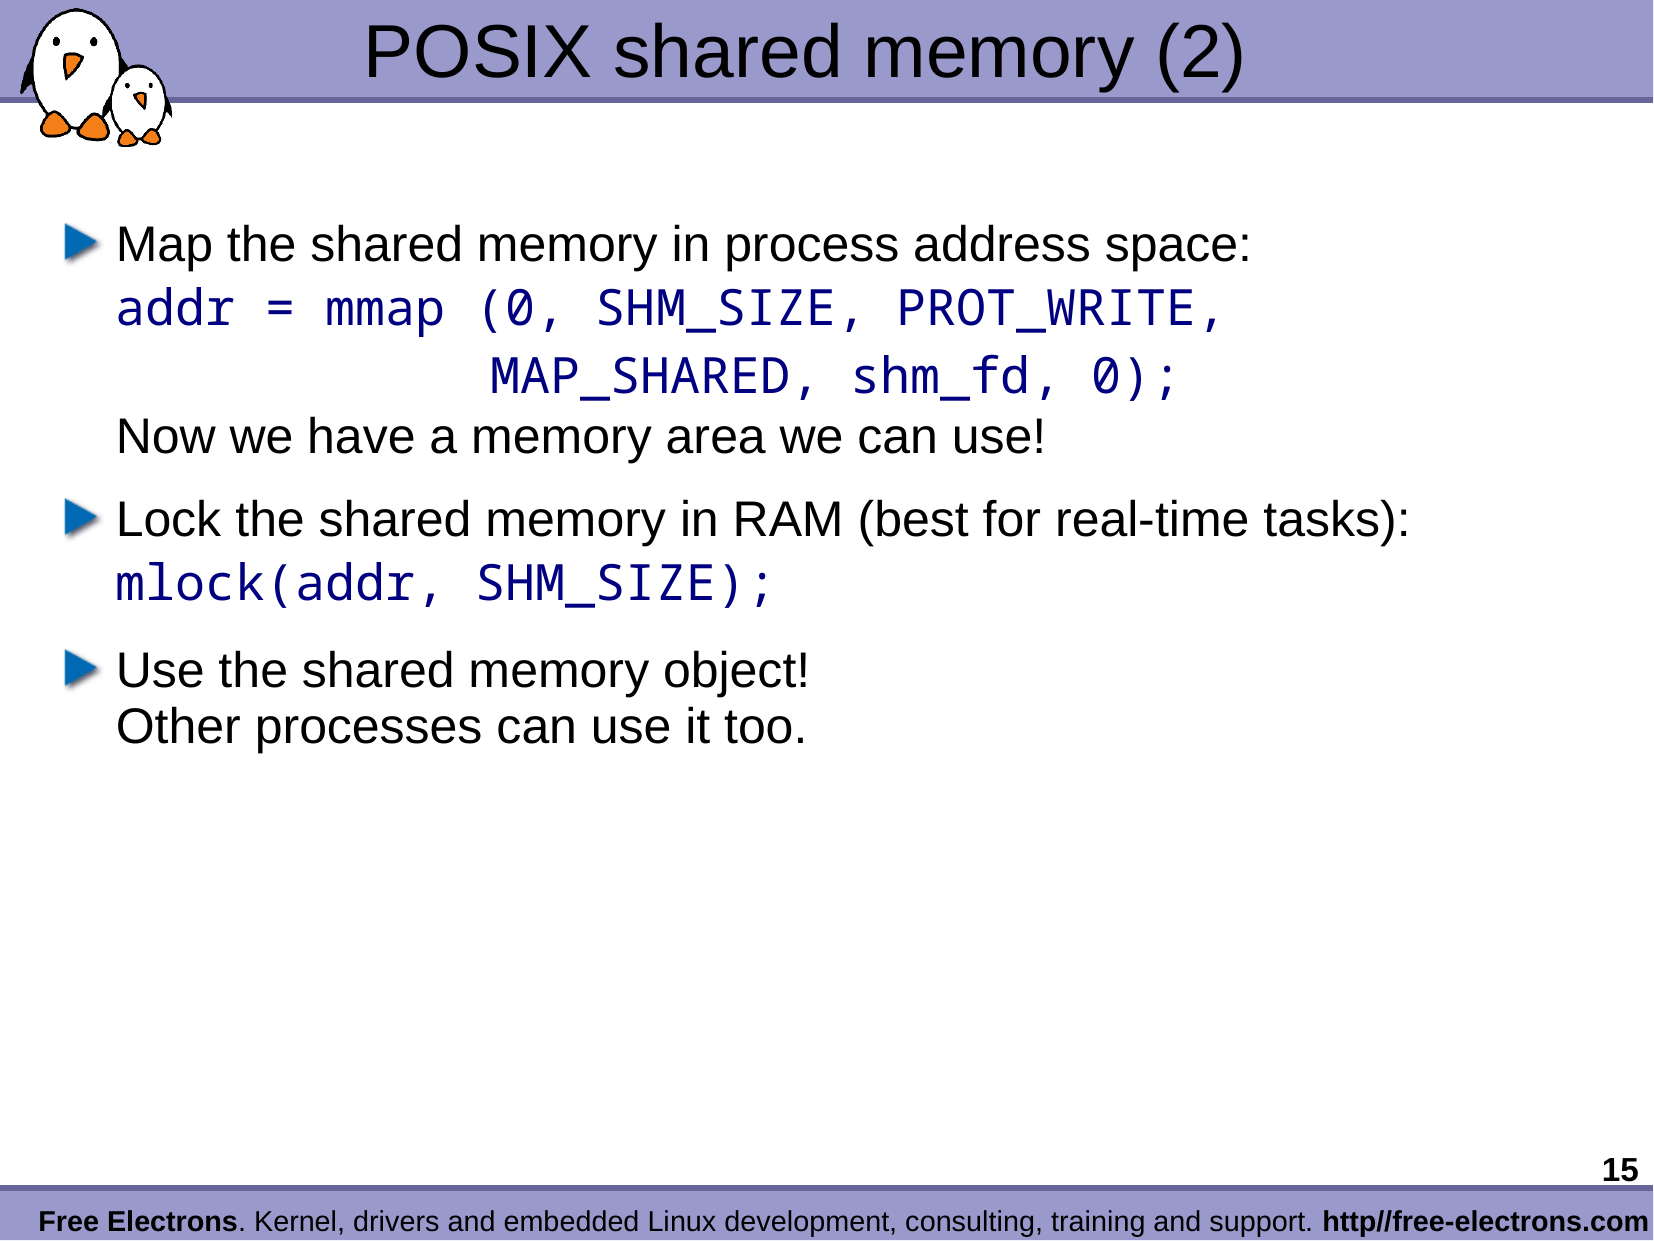

# POSIX shared memory (2)
Map the shared memory in process address space:
addr = mmap (0, SHM_SIZE, PROT_WRITE,
					MAP_SHARED, shm_fd, 0);
Now we have a memory area we can use!
Lock the shared memory in RAM (best for real-time tasks):
mlock(addr, SHM_SIZE);
Use the shared memory object!
Other processes can use it too.